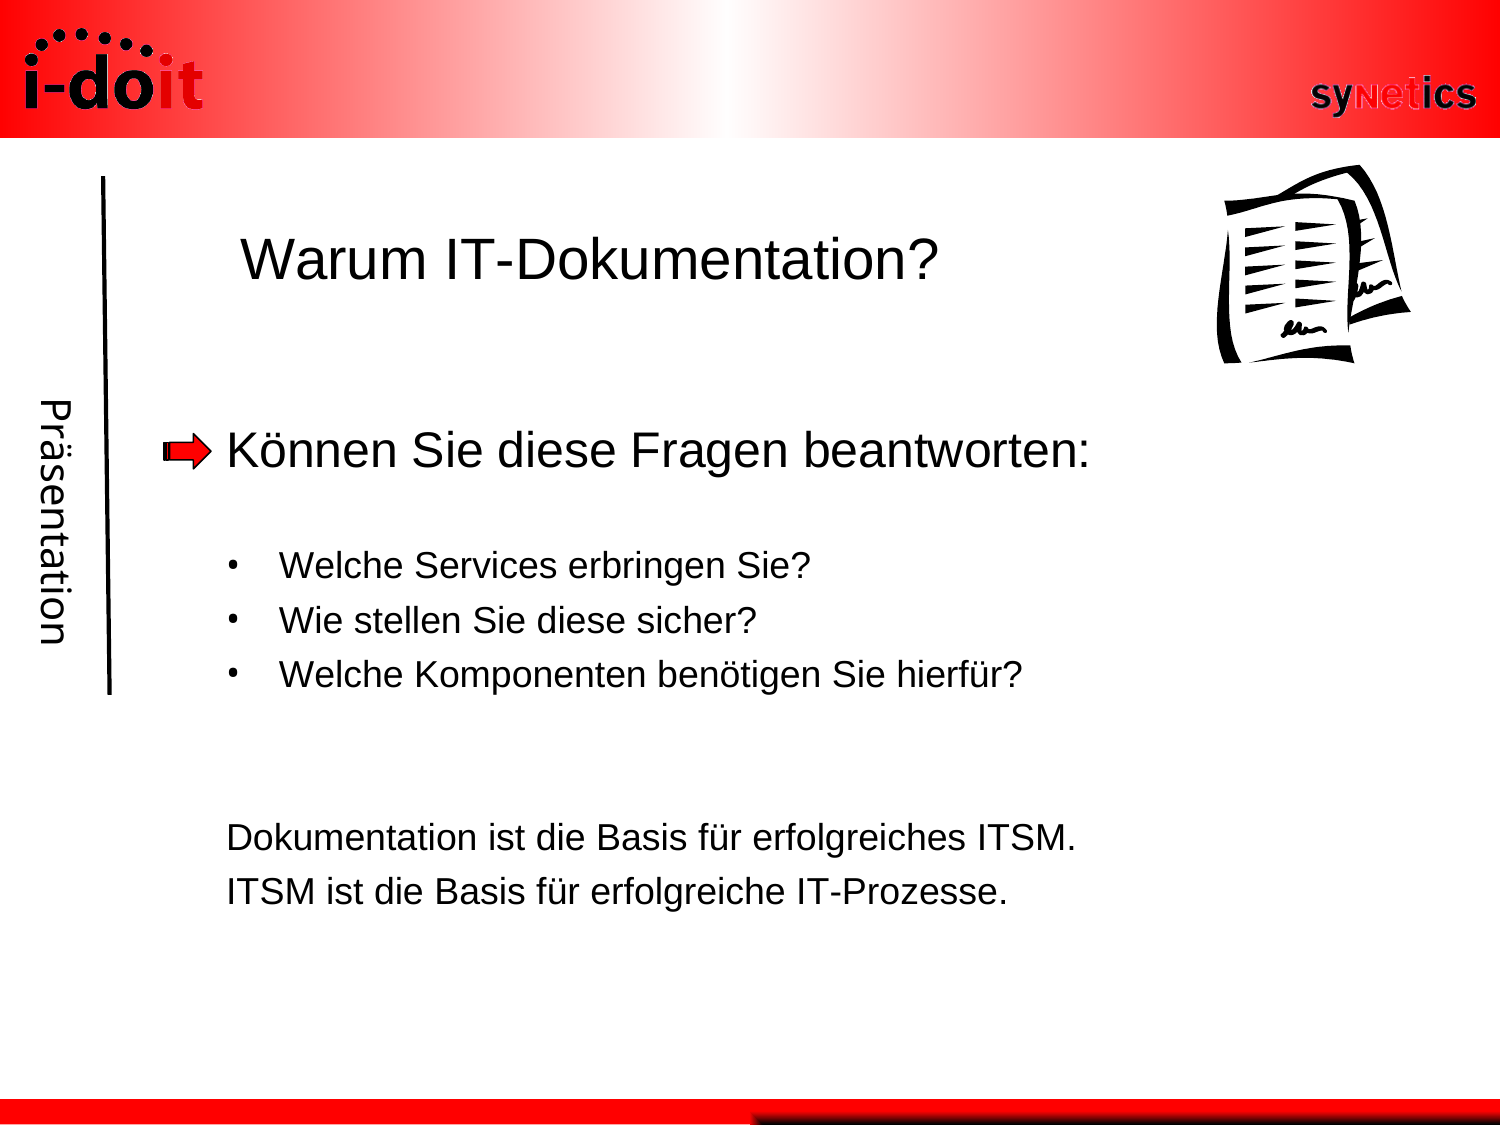

Warum IT-Dokumentation?
Können Sie diese Fragen beantworten:
Welche Services erbringen Sie?
Wie stellen Sie diese sicher?
Welche Komponenten benötigen Sie hierfür?
Dokumentation ist die Basis für erfolgreiches ITSM.
ITSM ist die Basis für erfolgreiche IT-Prozesse.